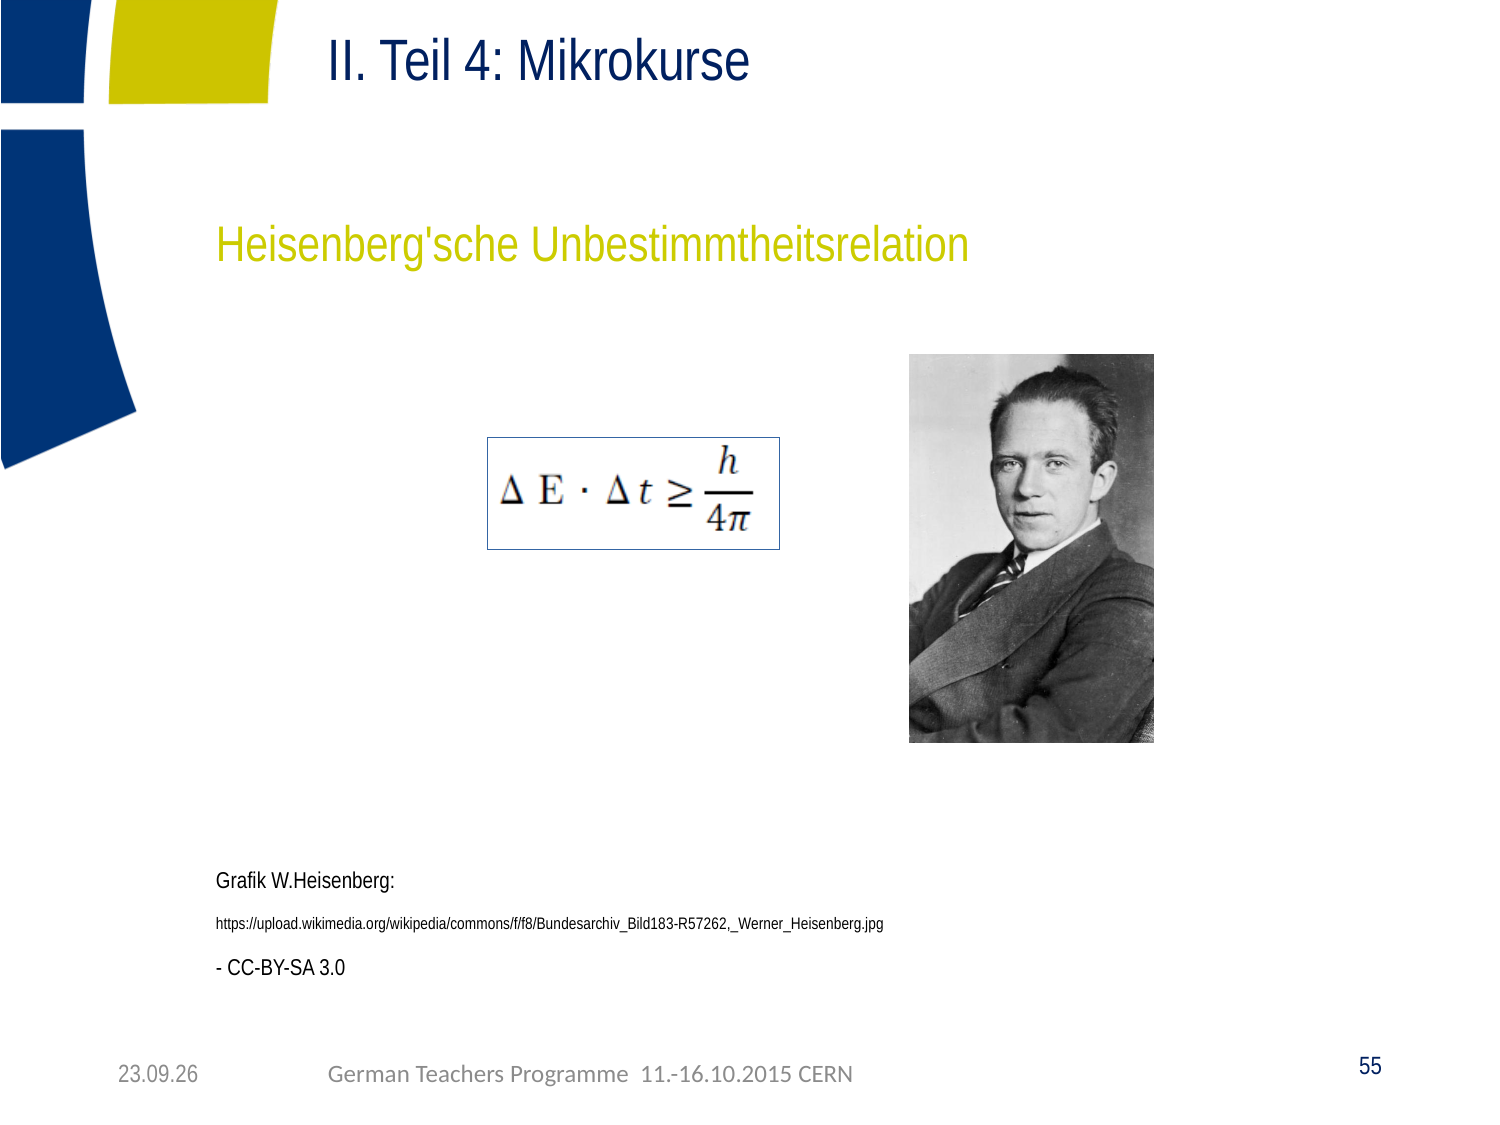

II. Teil 4: Mikrokurse
# Heisenberg'sche Unbestimmtheitsrelation
Grafik W.Heisenberg:
https://upload.wikimedia.org/wikipedia/commons/f/f8/Bundesarchiv_Bild183-R57262,_Werner_Heisenberg.jpg
- CC-BY-SA 3.0
German Teachers Programme 11.-16.10.2015 CERN